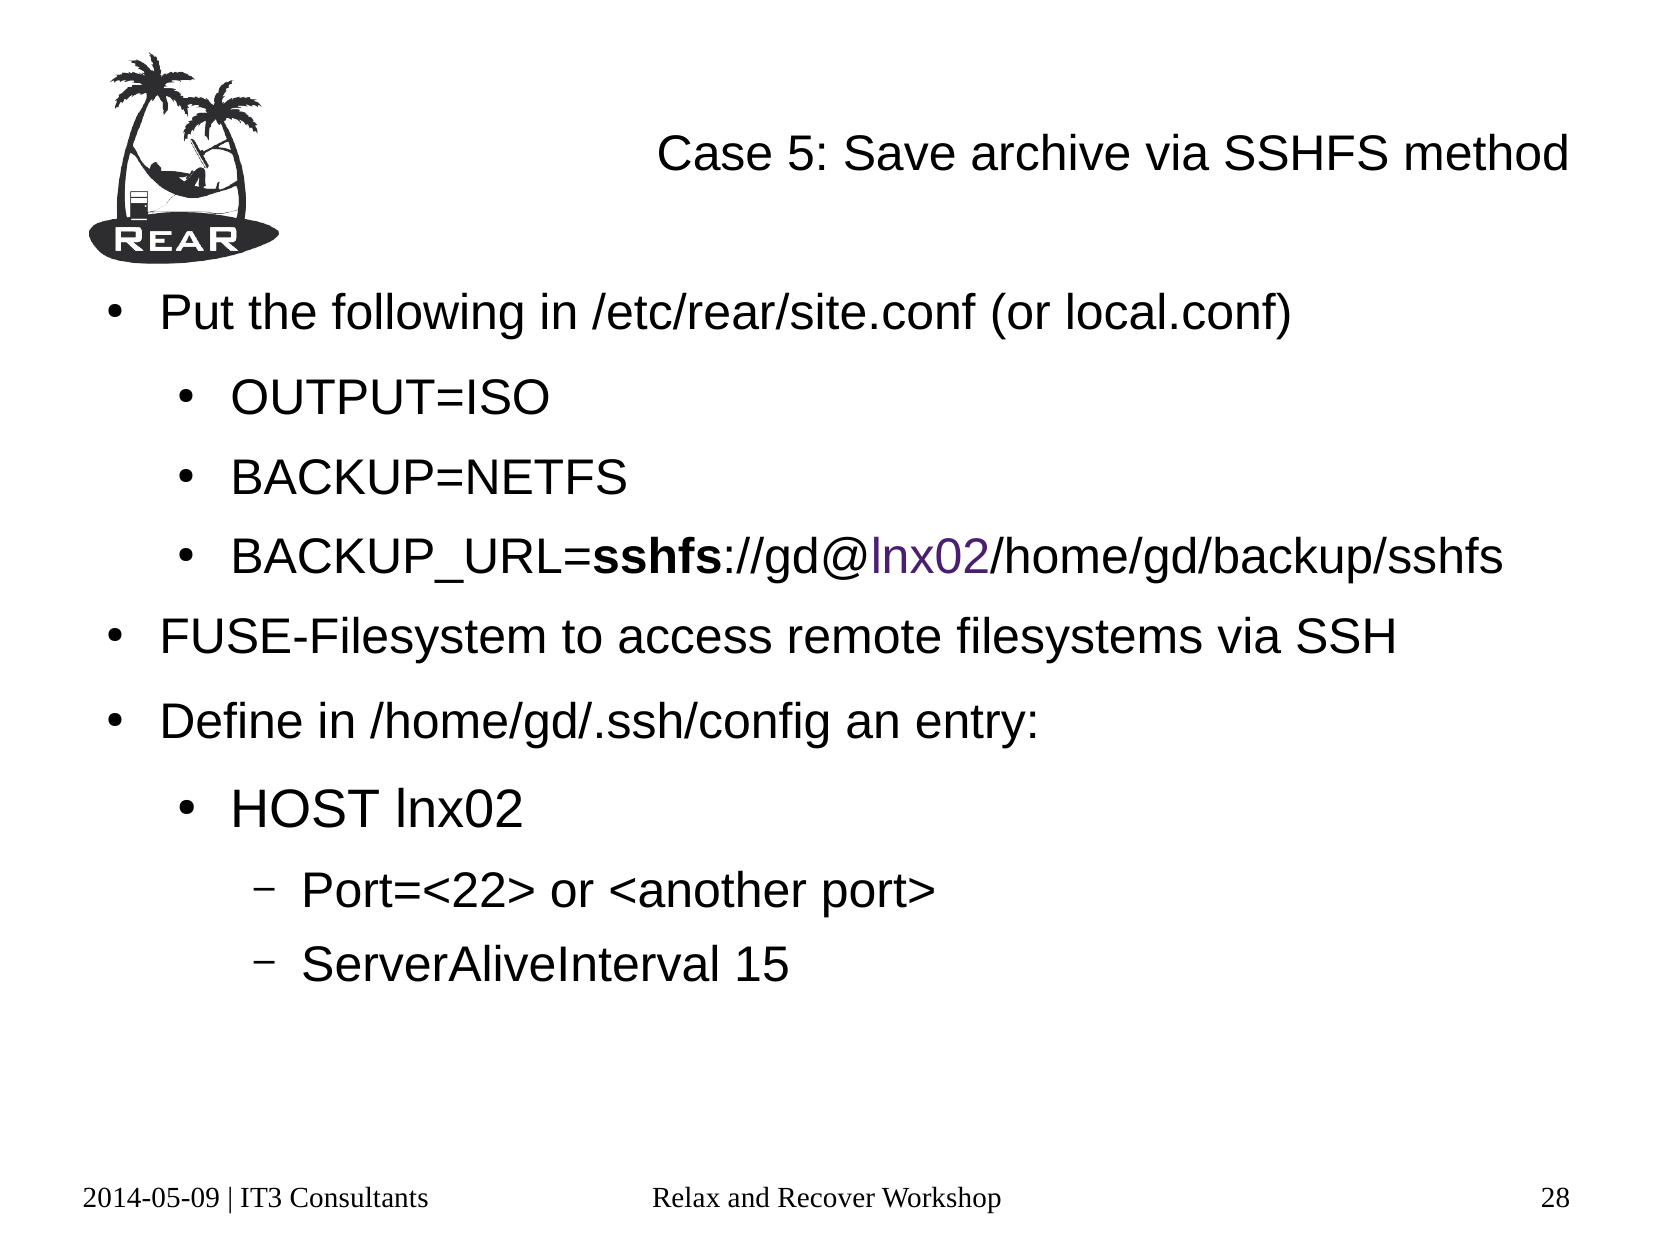

# Case 5: Save archive via SSHFS method
Put the following in /etc/rear/site.conf (or local.conf)
OUTPUT=ISO
BACKUP=NETFS
BACKUP_URL=sshfs://gd@lnx02/home/gd/backup/sshfs
FUSE-Filesystem to access remote filesystems via SSH
Define in /home/gd/.ssh/config an entry:
HOST lnx02
Port=<22> or <another port>
ServerAliveInterval 15
2014-05-09 | IT3 Consultants
Relax and Recover Workshop
28